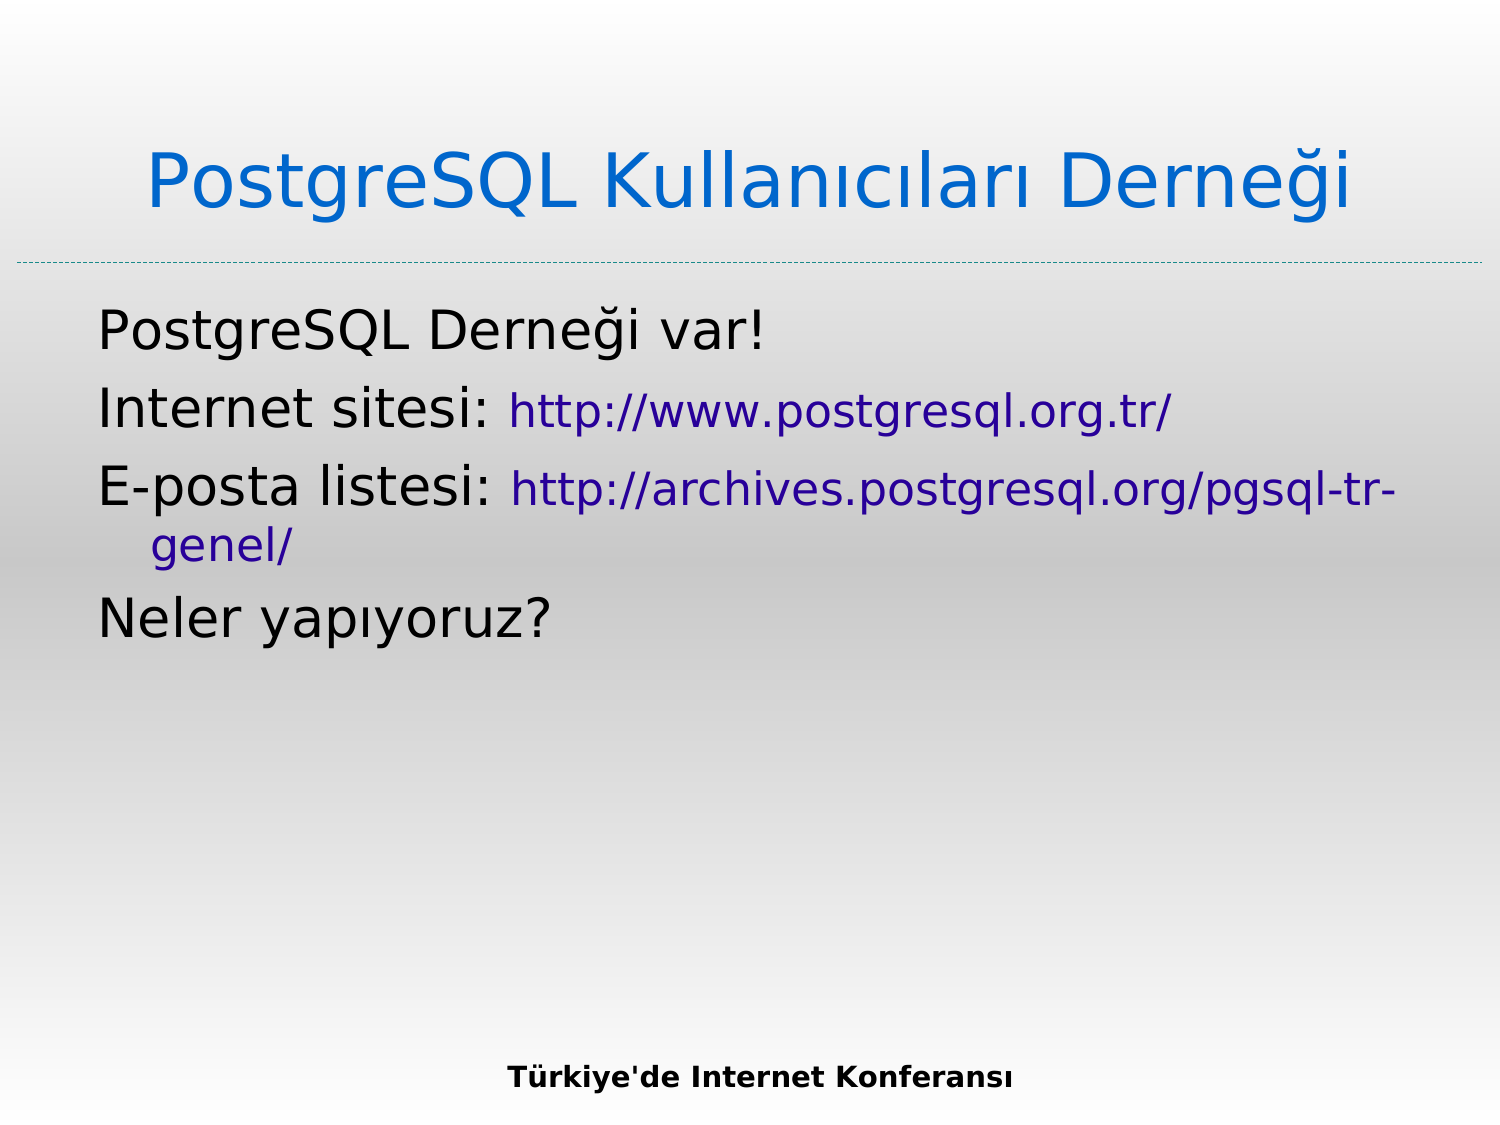

# PostgreSQL Kullanıcıları Derneği
PostgreSQL Derneği var!
Internet sitesi: http://www.postgresql.org.tr/
E-posta listesi: http://archives.postgresql.org/pgsql-tr-genel/
Neler yapıyoruz?